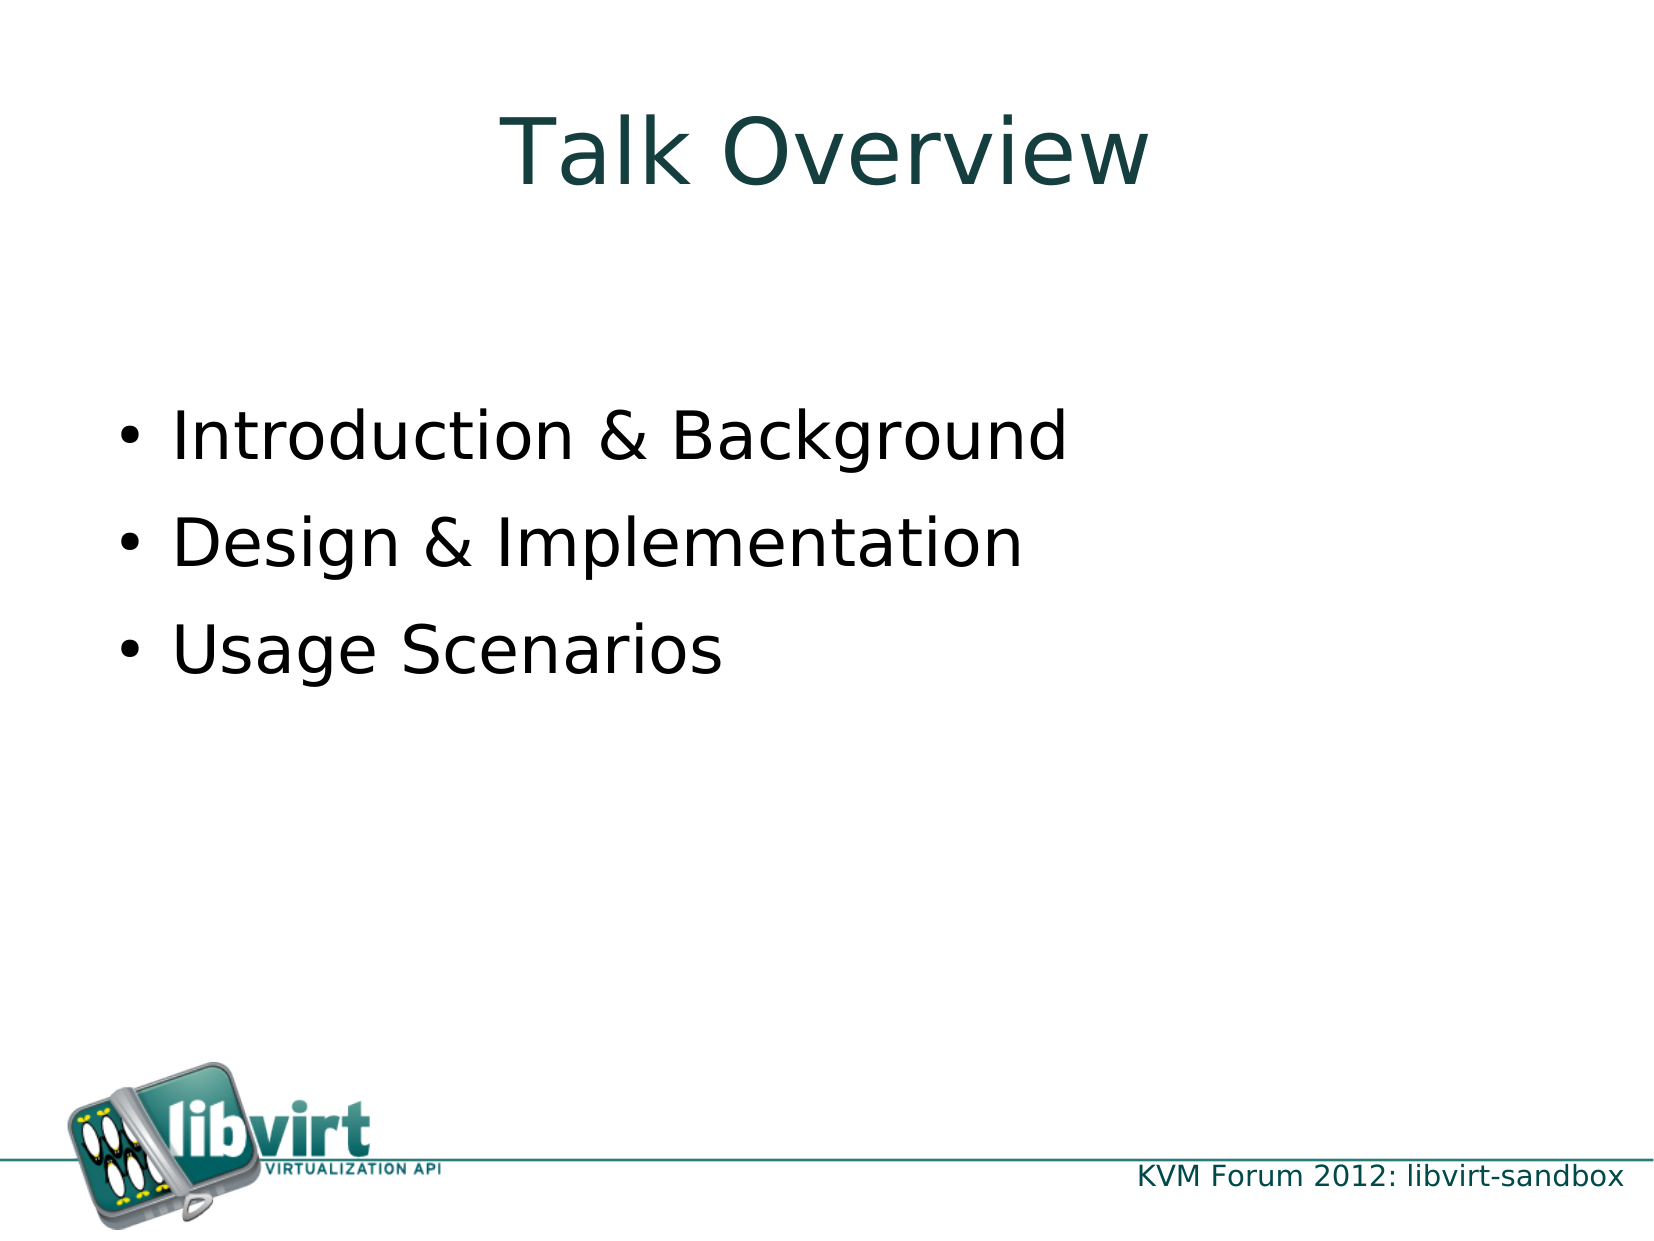

# Talk Overview
Introduction & Background
Design & Implementation
Usage Scenarios
KVM Forum 2012: libvirt-sandbox